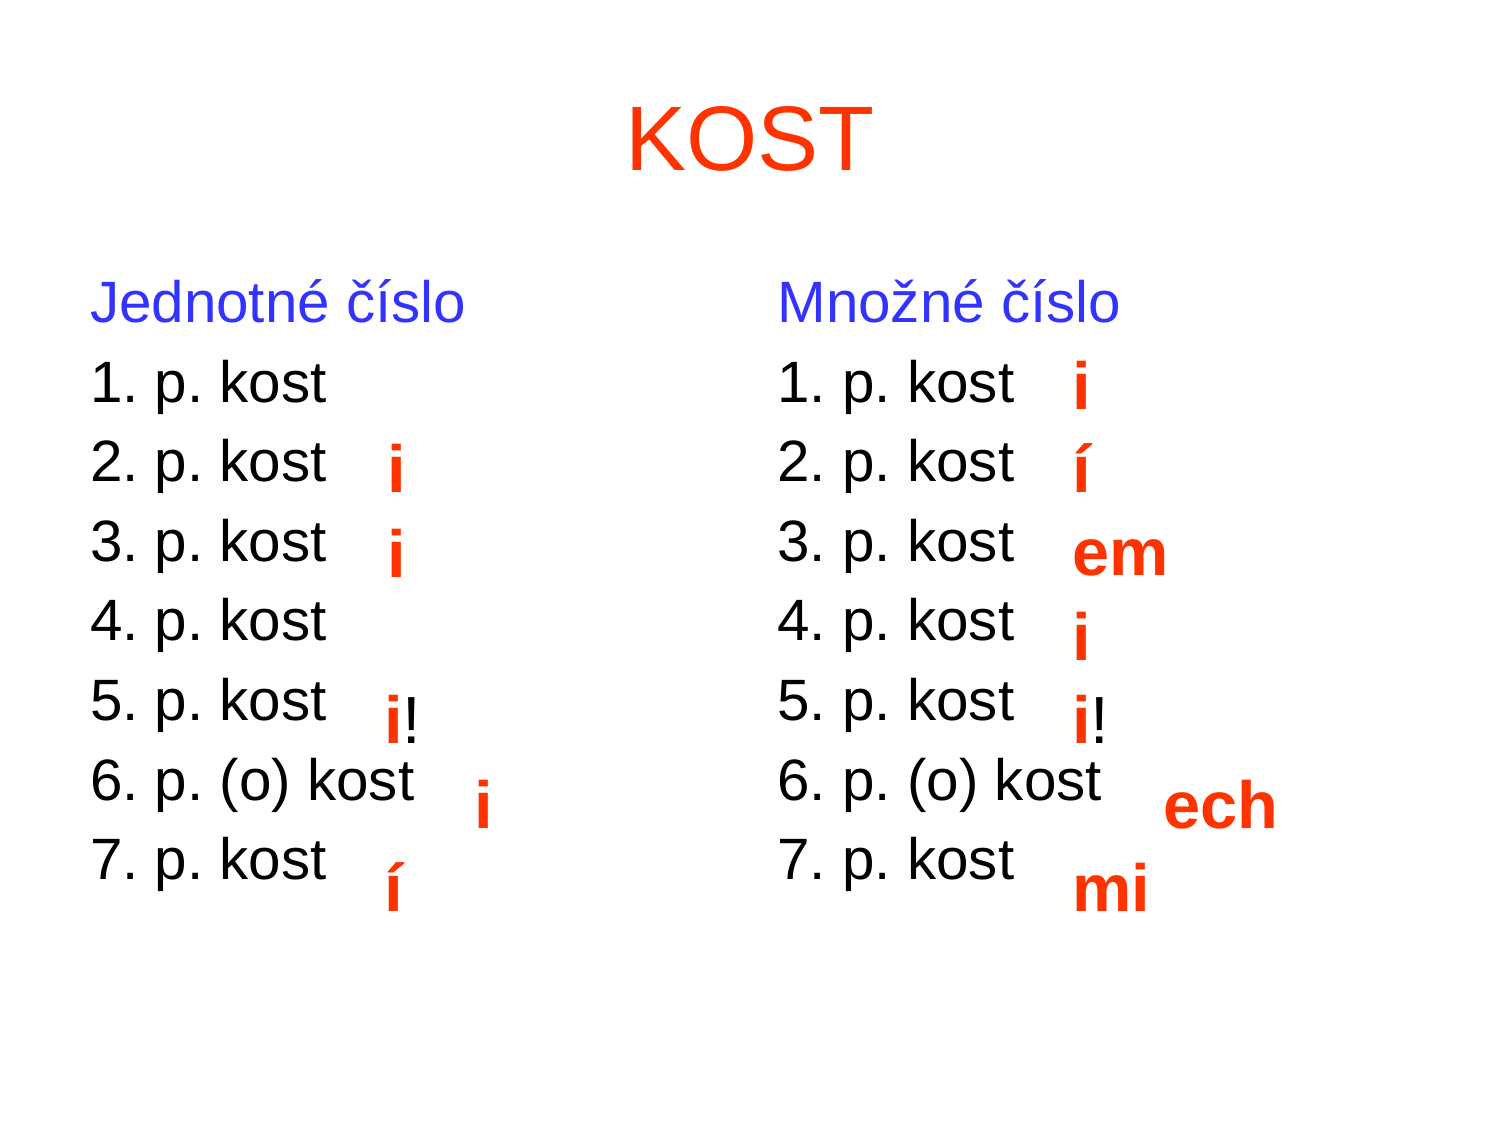

# KOST
Jednotné číslo
1. p. kost
2. p. kost
3. p. kost
4. p. kost
5. p. kost
6. p. (o) kost
7. p. kost
Množné číslo
1. p. kost
2. p. kost
3. p. kost
4. p. kost
5. p. kost
6. p. (o) kost
7. p. kost
i
i
í
em
i
i
i!
i!
i
ech
mi
í